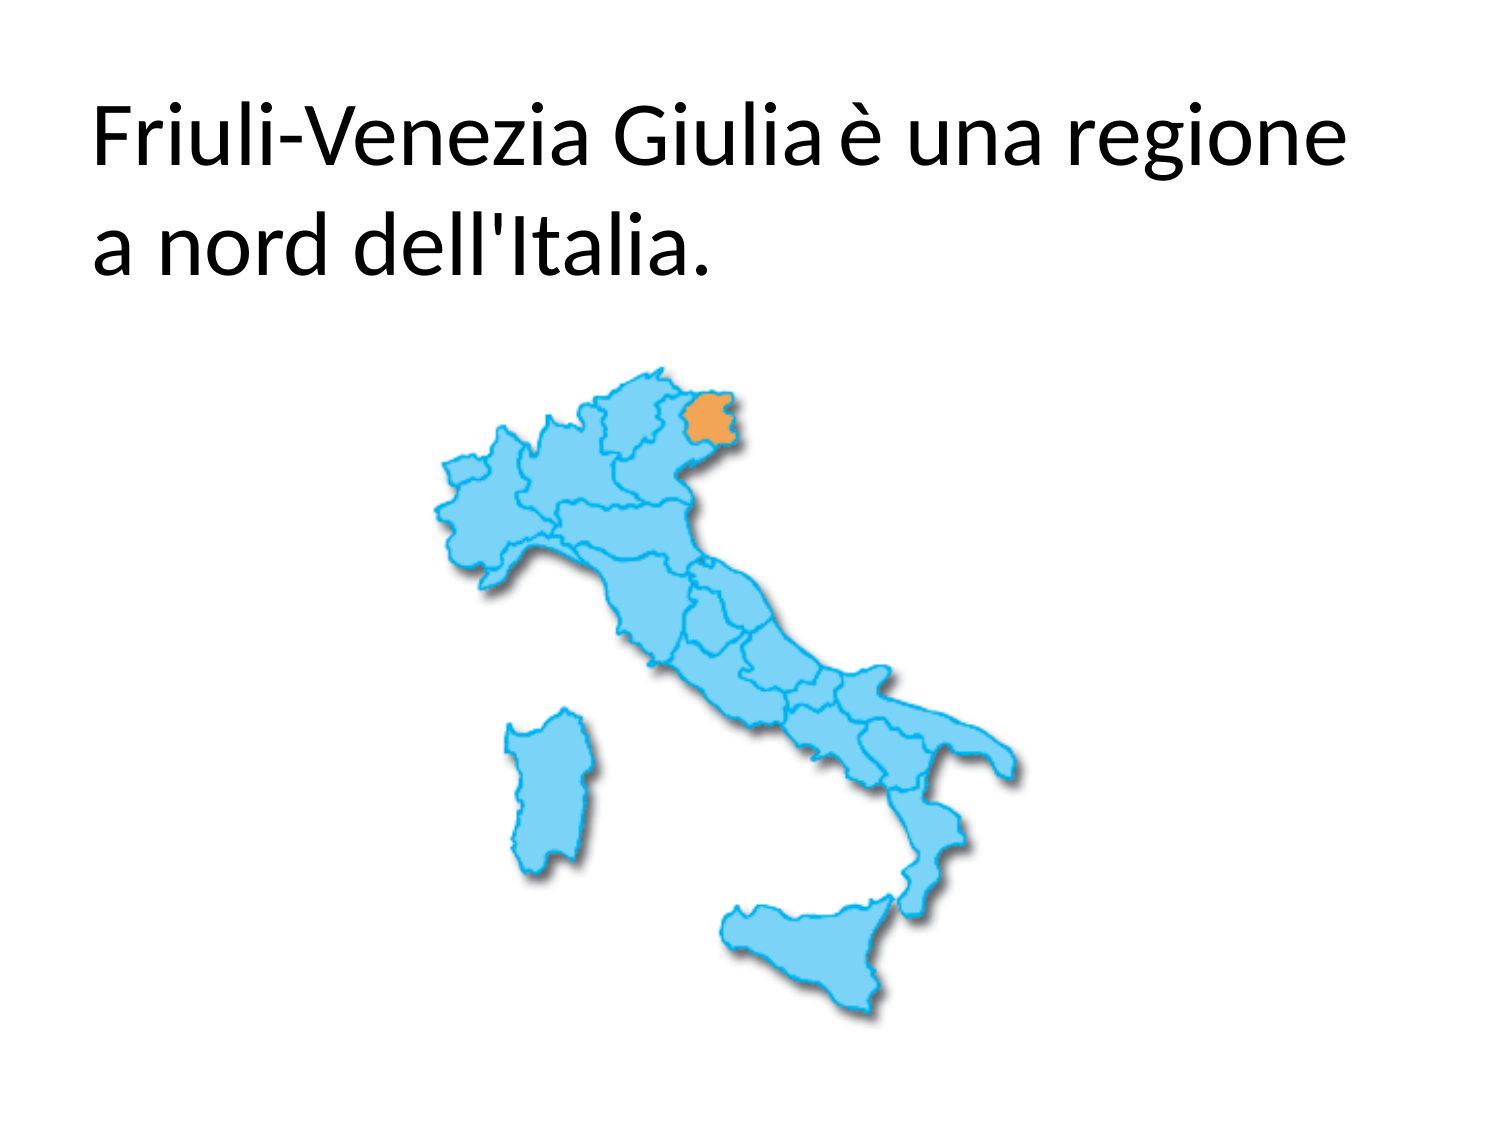

# Friuli-Venezia Giulia è una regione a nord dell'Italia.